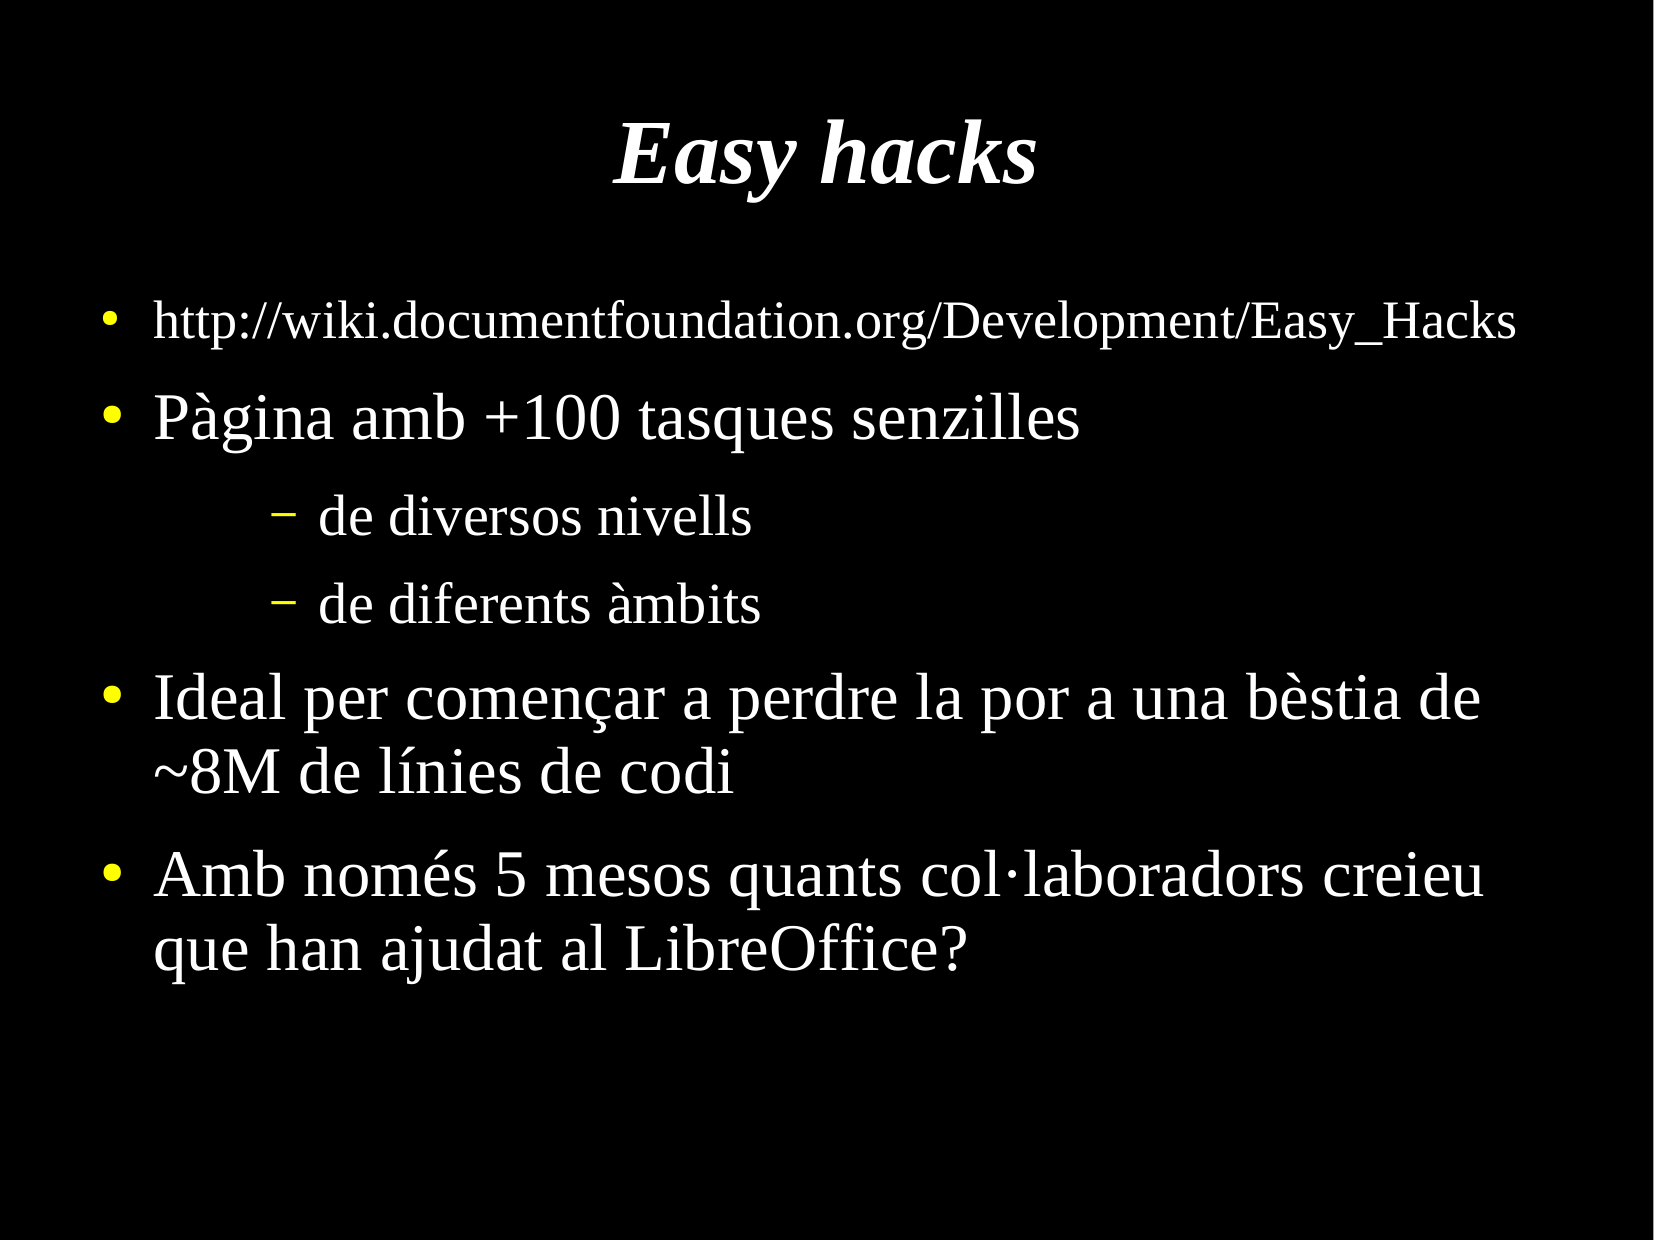

# Easy hacks
http://wiki.documentfoundation.org/Development/Easy_Hacks
Pàgina amb +100 tasques senzilles
de diversos nivells
de diferents àmbits
Ideal per començar a perdre la por a una bèstia de ~8M de línies de codi
Amb només 5 mesos quants col·laboradors creieu que han ajudat al LibreOffice?